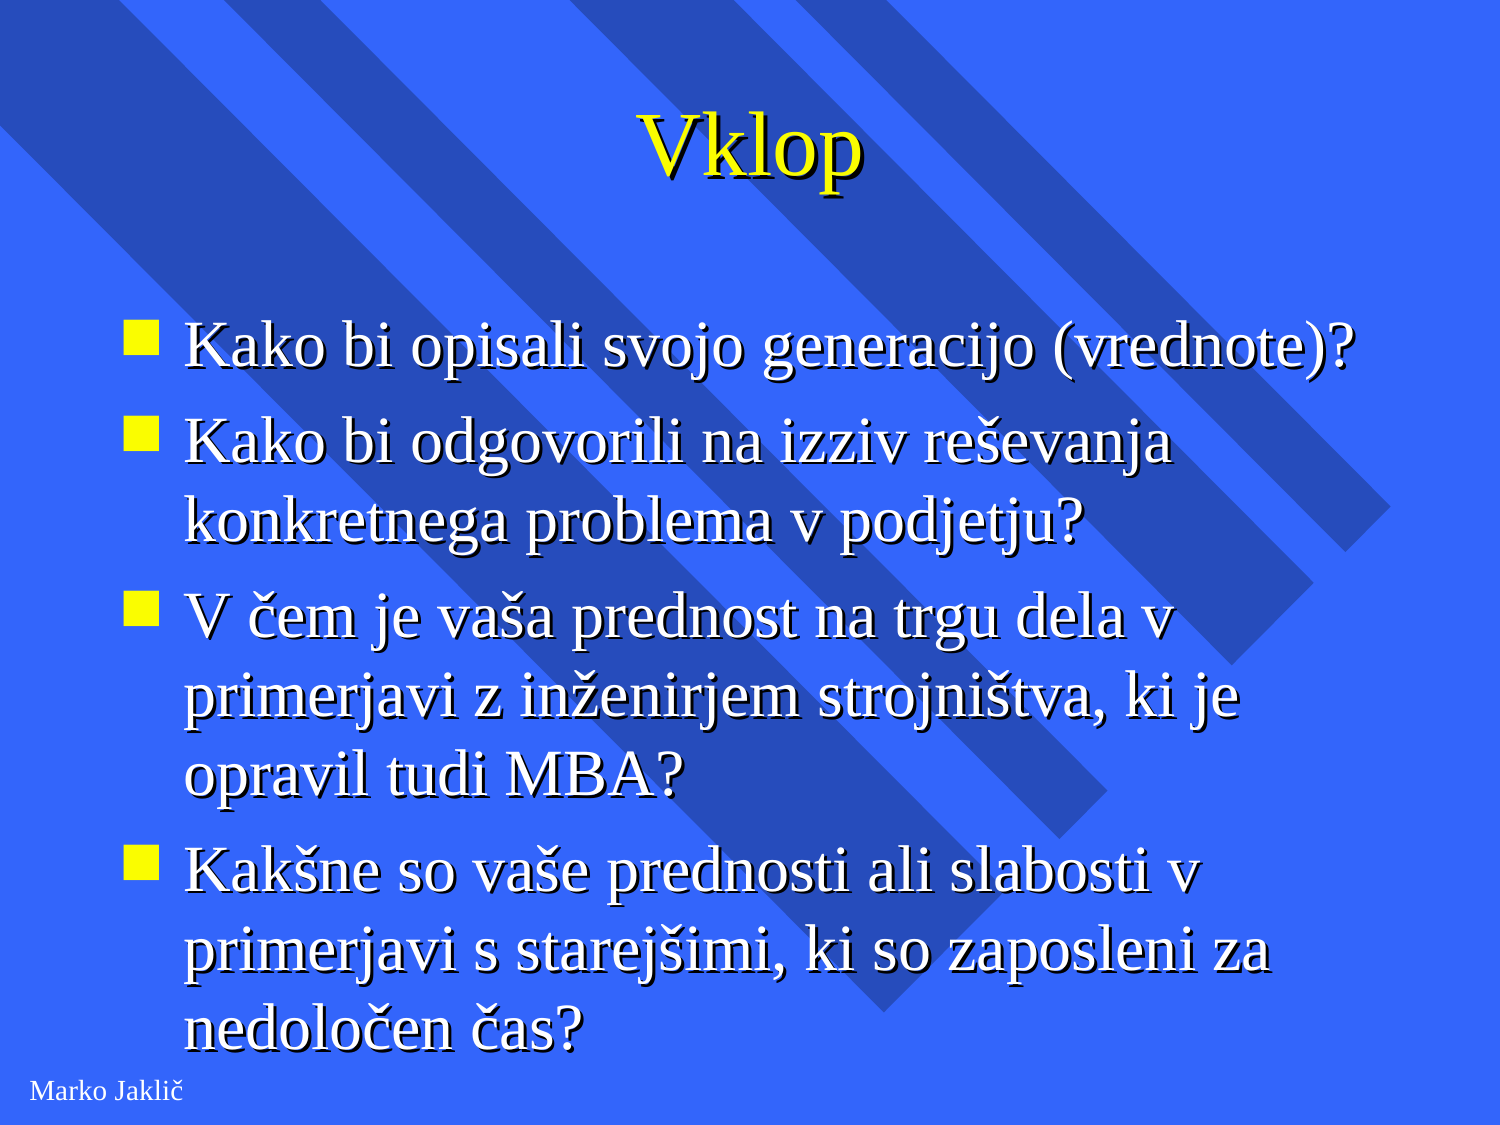

# Vklop
Kako bi opisali svojo generacijo (vrednote)?
Kako bi odgovorili na izziv reševanja konkretnega problema v podjetju?
V čem je vaša prednost na trgu dela v primerjavi z inženirjem strojništva, ki je opravil tudi MBA?
Kakšne so vaše prednosti ali slabosti v primerjavi s starejšimi, ki so zaposleni za nedoločen čas?